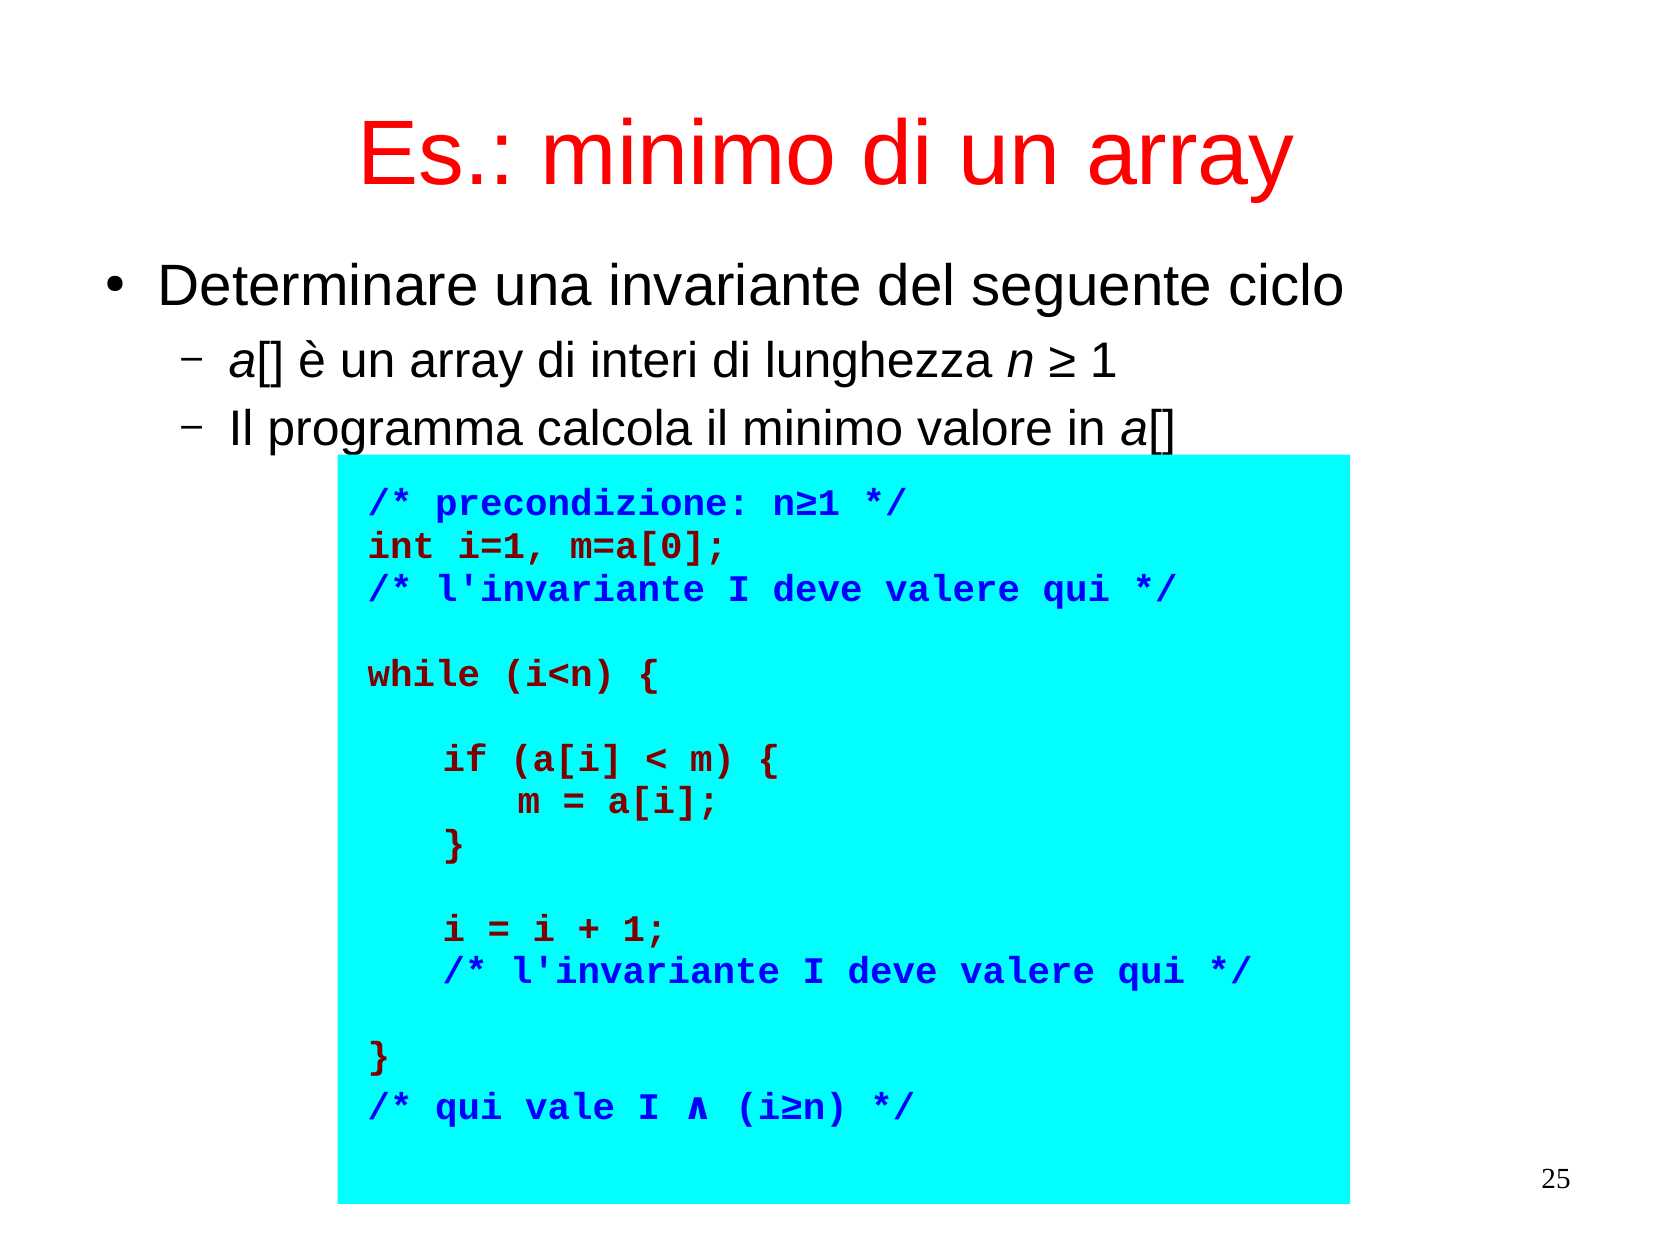

# Es.: minimo di un array
Determinare una invariante del seguente ciclo
a[] è un array di interi di lunghezza n ≥ 1
Il programma calcola il minimo valore in a[]
/* precondizione: n≥1 */
int i=1, m=a[0];
/* l'invariante I deve valere qui */
while (i<n) {
	if (a[i] < m) {
		m = a[i];
	}
	i = i + 1;
	/* l'invariante I deve valere qui */
}
/* qui vale I ∧ (i≥n) */
Testing, correttezza e invarianti
25